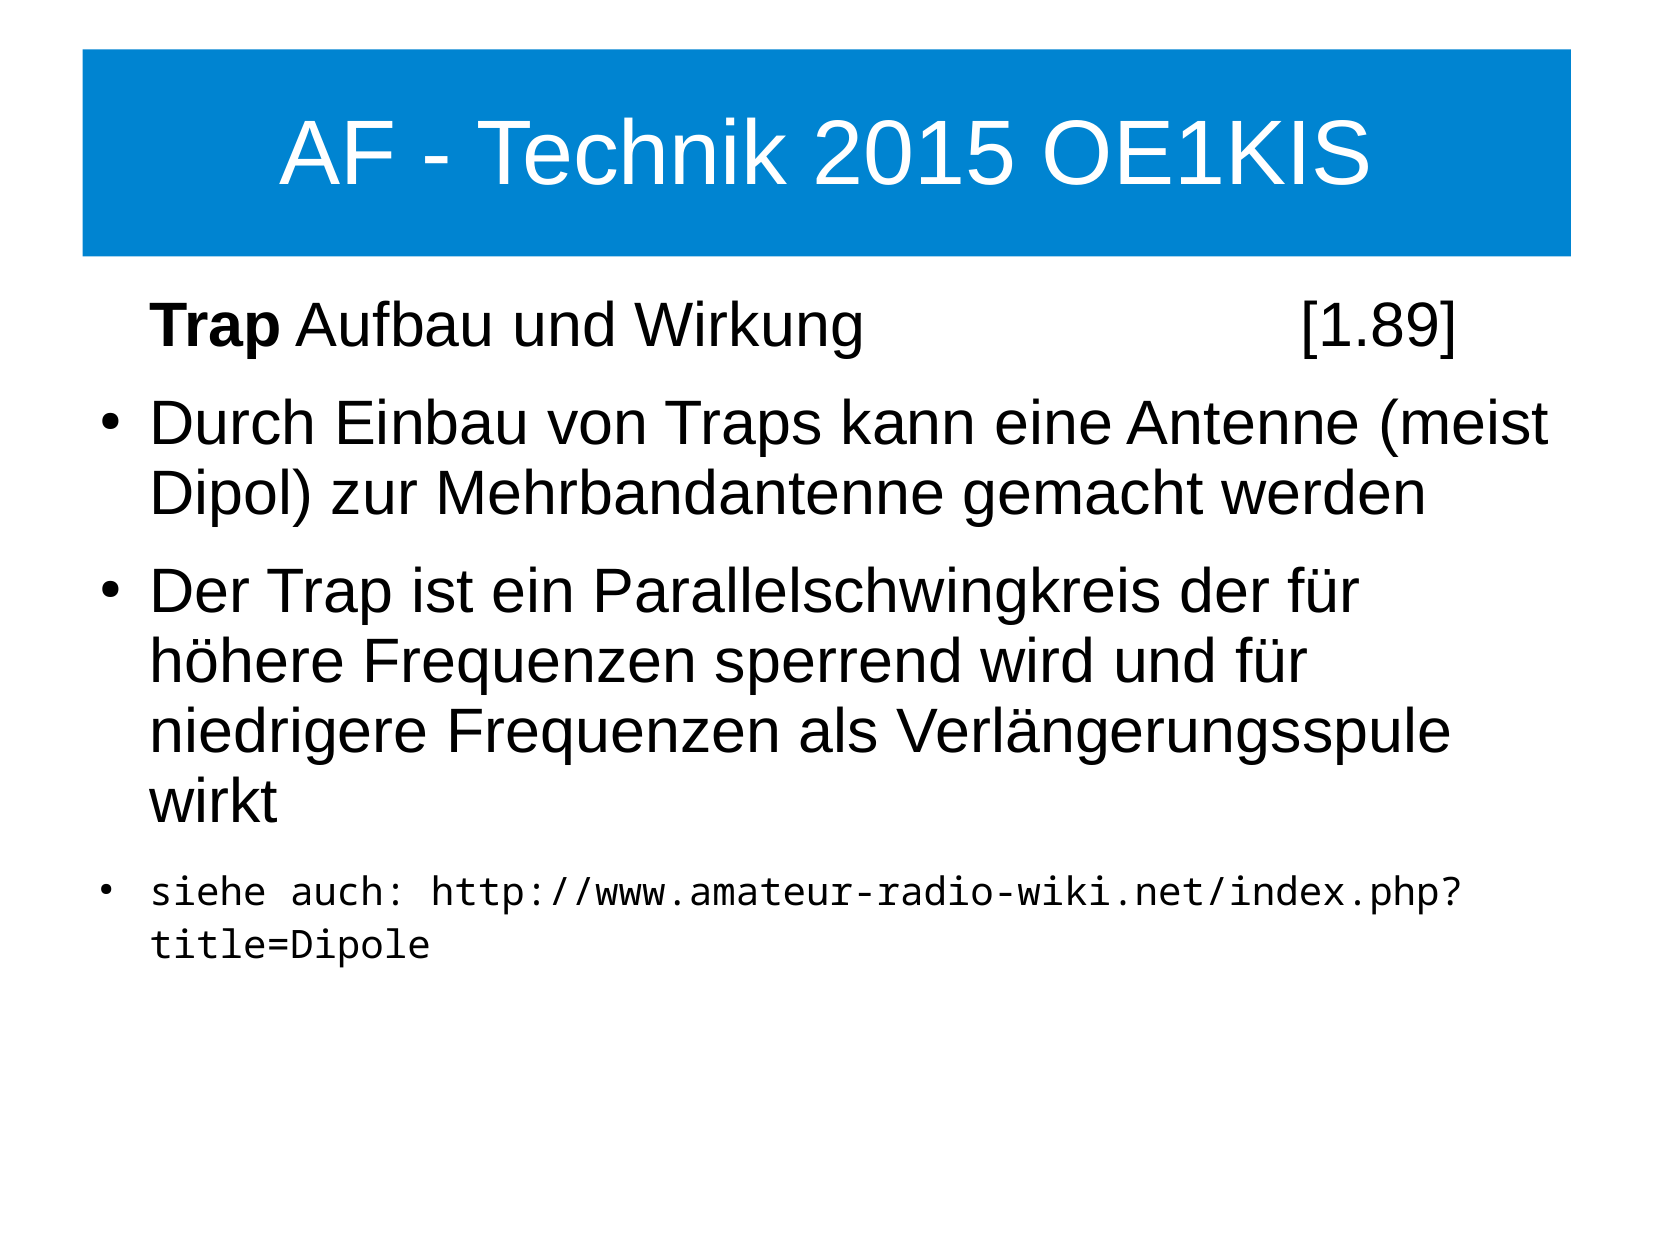

# AF - Technik 2015 OE1KIS
Trap Aufbau und Wirkung [1.89]
Durch Einbau von Traps kann eine Antenne (meist Dipol) zur Mehrbandantenne gemacht werden
Der Trap ist ein Parallelschwingkreis der für höhere Frequenzen sperrend wird und für niedrigere Frequenzen als Verlängerungsspule wirkt
siehe auch: http://www.amateur-radio-wiki.net/index.php?title=Dipole